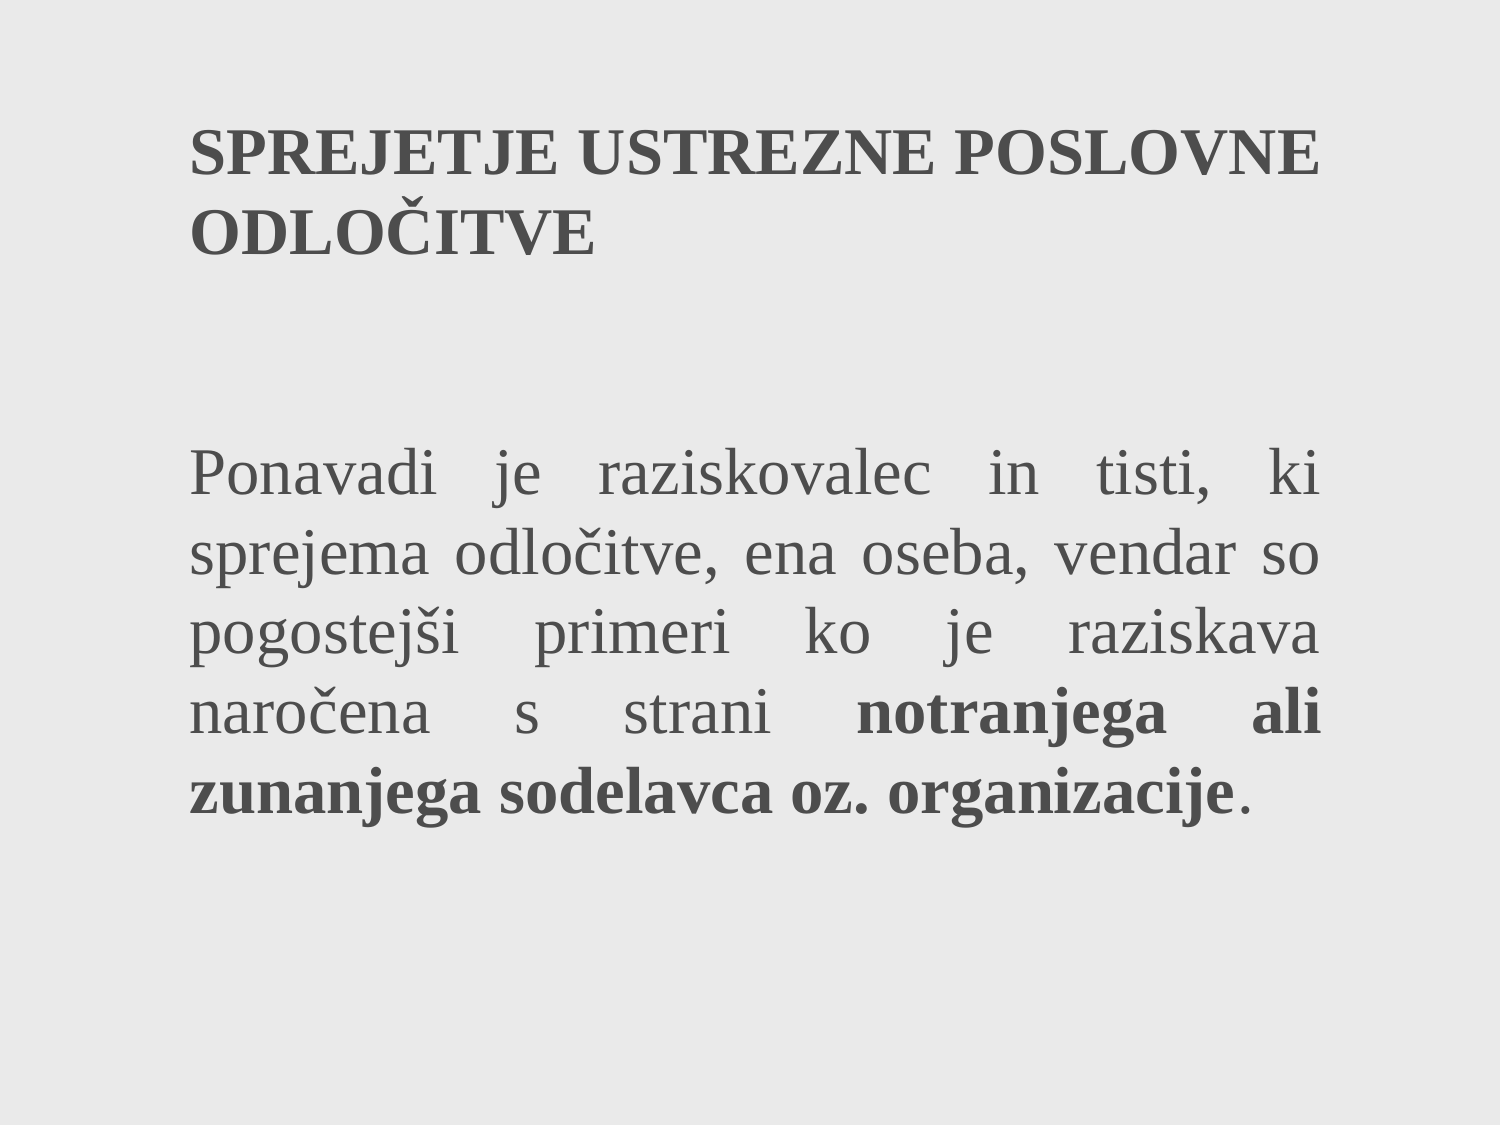

SPREJETJE USTREZNE POSLOVNE ODLOČITVE
Ponavadi je raziskovalec in tisti, ki sprejema odločitve, ena oseba, vendar so pogostejši primeri ko je raziskava naročena s strani notranjega ali zunanjega sodelavca oz. organizacije.